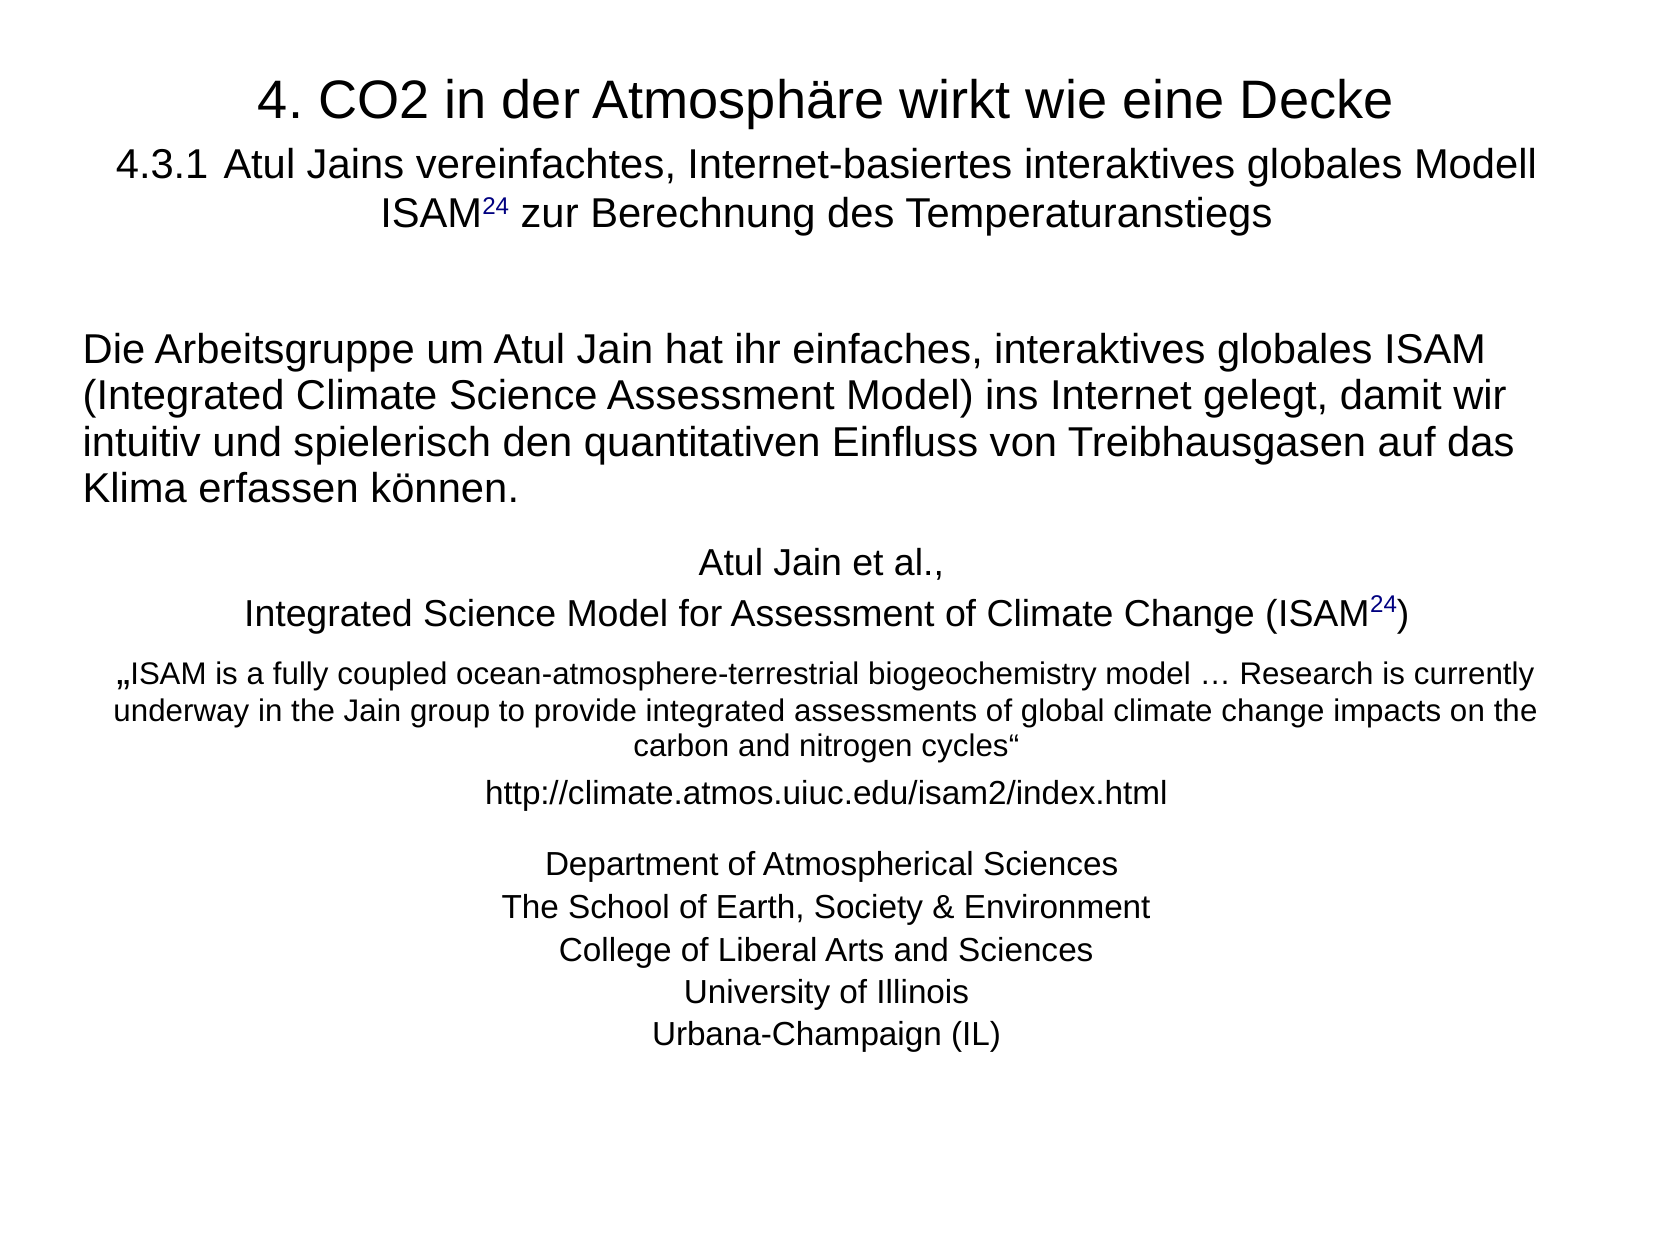

# 4. CO2 in der Atmosphäre wirkt wie eine Decke 4.3.1 Atul Jains vereinfachtes, Internet-basiertes interaktives globales Modell ISAM24 zur Berechnung des Temperaturanstiegs
Die Arbeitsgruppe um Atul Jain hat ihr einfaches, interaktives globales ISAM (Integrated Climate Science Assessment Model) ins Internet gelegt, damit wir intuitiv und spielerisch den quantitativen Einfluss von Treibhausgasen auf das Klima erfassen können.
Atul Jain et al.,
Integrated Science Model for Assessment of Climate Change (ISAM24)
„ISAM is a fully coupled ocean-atmosphere-terrestrial biogeochemistry model … Research is currently underway in the Jain group to provide integrated assessments of global climate change impacts on the carbon and nitrogen cycles“
http://climate.atmos.uiuc.edu/isam2/index.html
 Department of Atmospherical Sciences
The School of Earth, Society & Environment
College of Liberal Arts and Sciences
University of Illinois
Urbana-Champaign (IL)